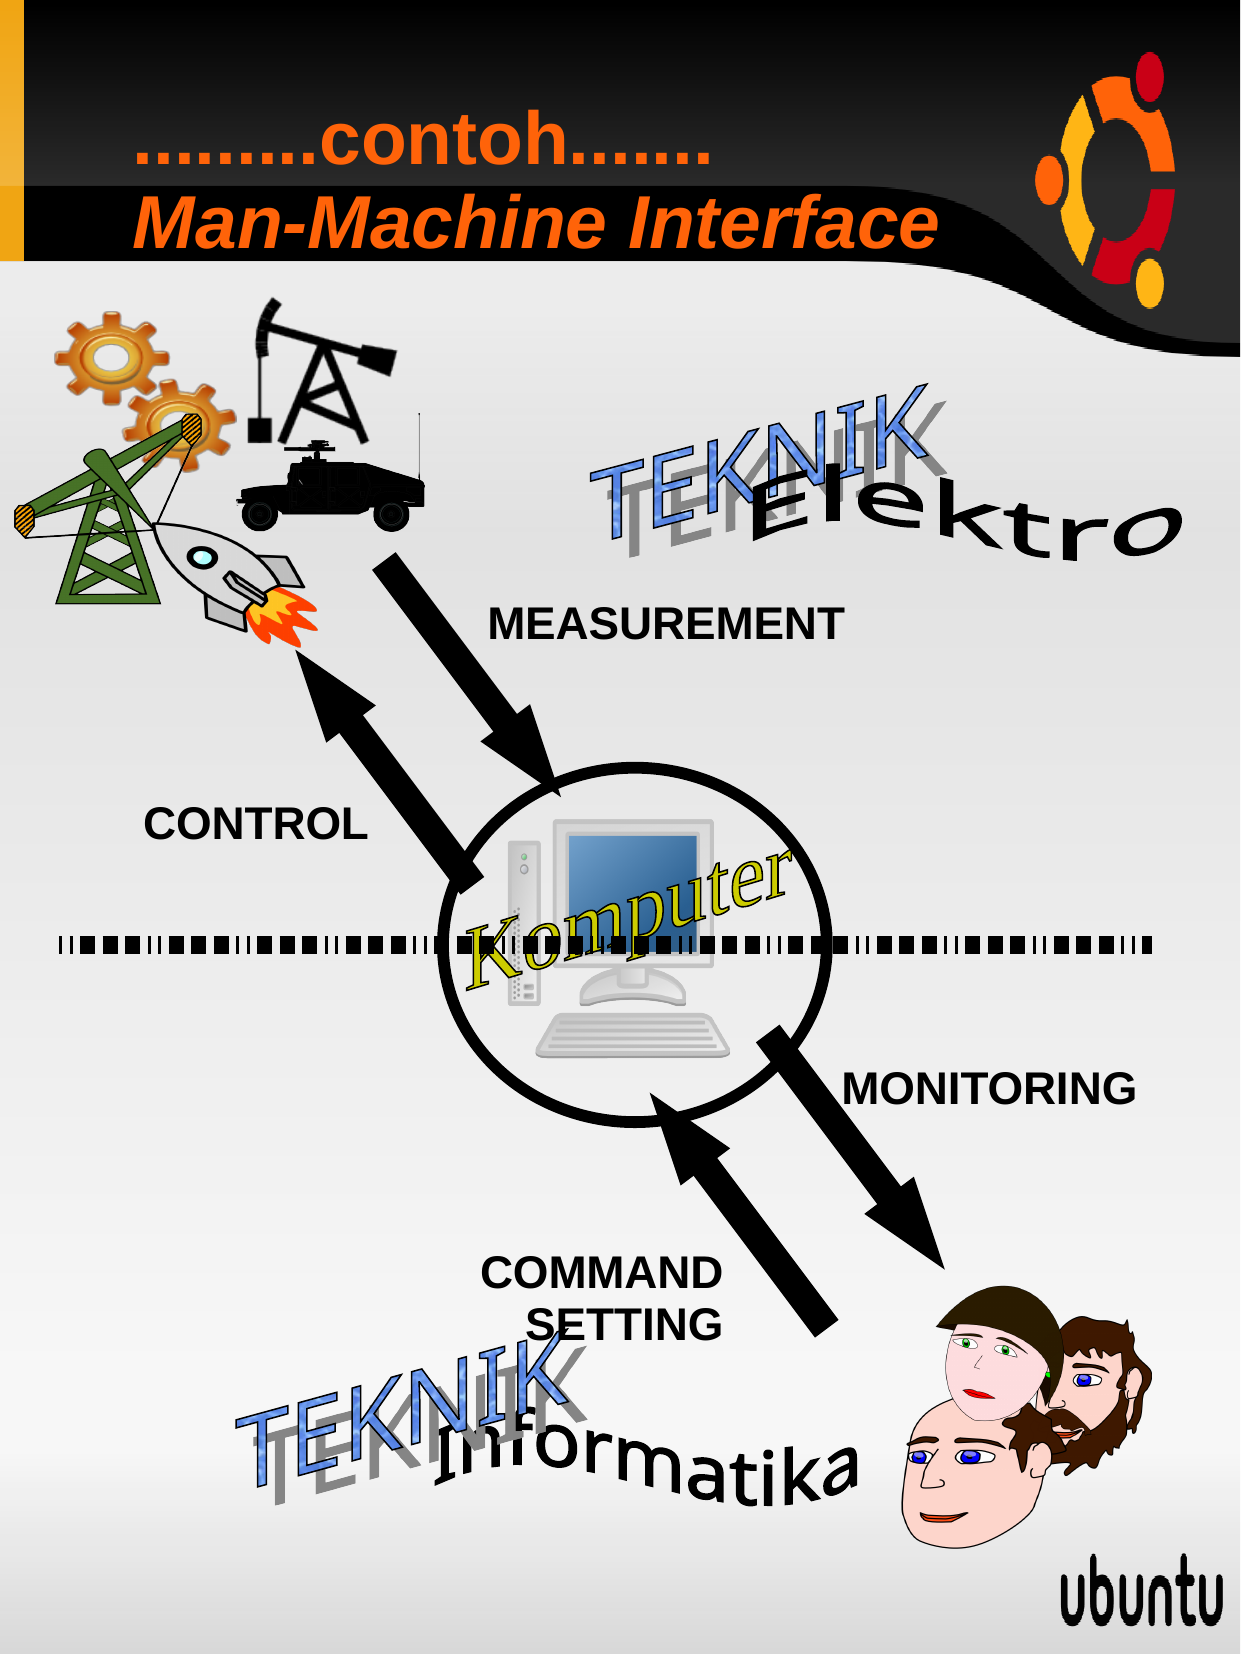

.........contoh.......
Man-Machine Interface
TEKNIK
Elektro
MEASUREMENT
CONTROL
Komputer
MONITORING
COMMAND
SETTING
TEKNIK
Informatika